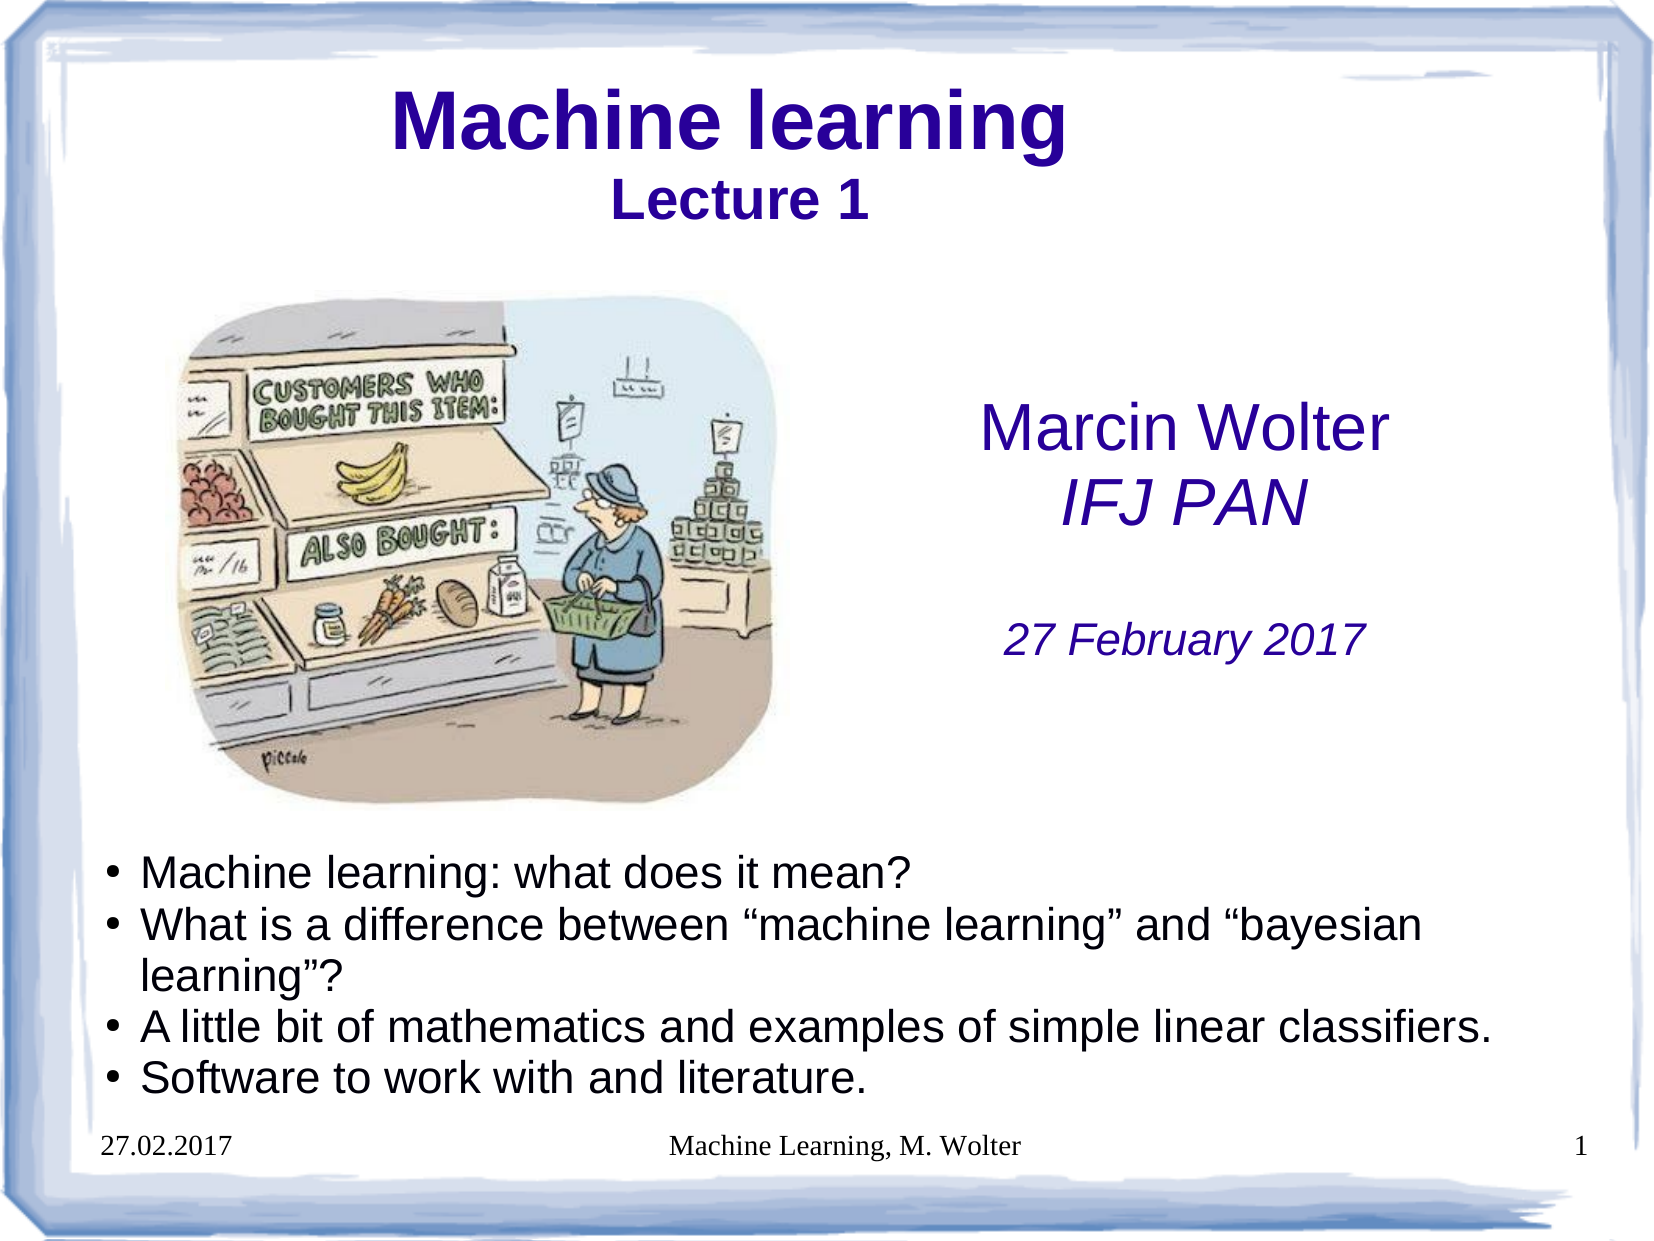

# Machine learning Lecture 1
Marcin Wolter
IFJ PAN
27 February 2017
Machine learning: what does it mean?
What is a difference between “machine learning” and “bayesian learning”?
A little bit of mathematics and examples of simple linear classifiers.
Software to work with and literature.
27.02.2017
Machine Learning, M. Wolter
1